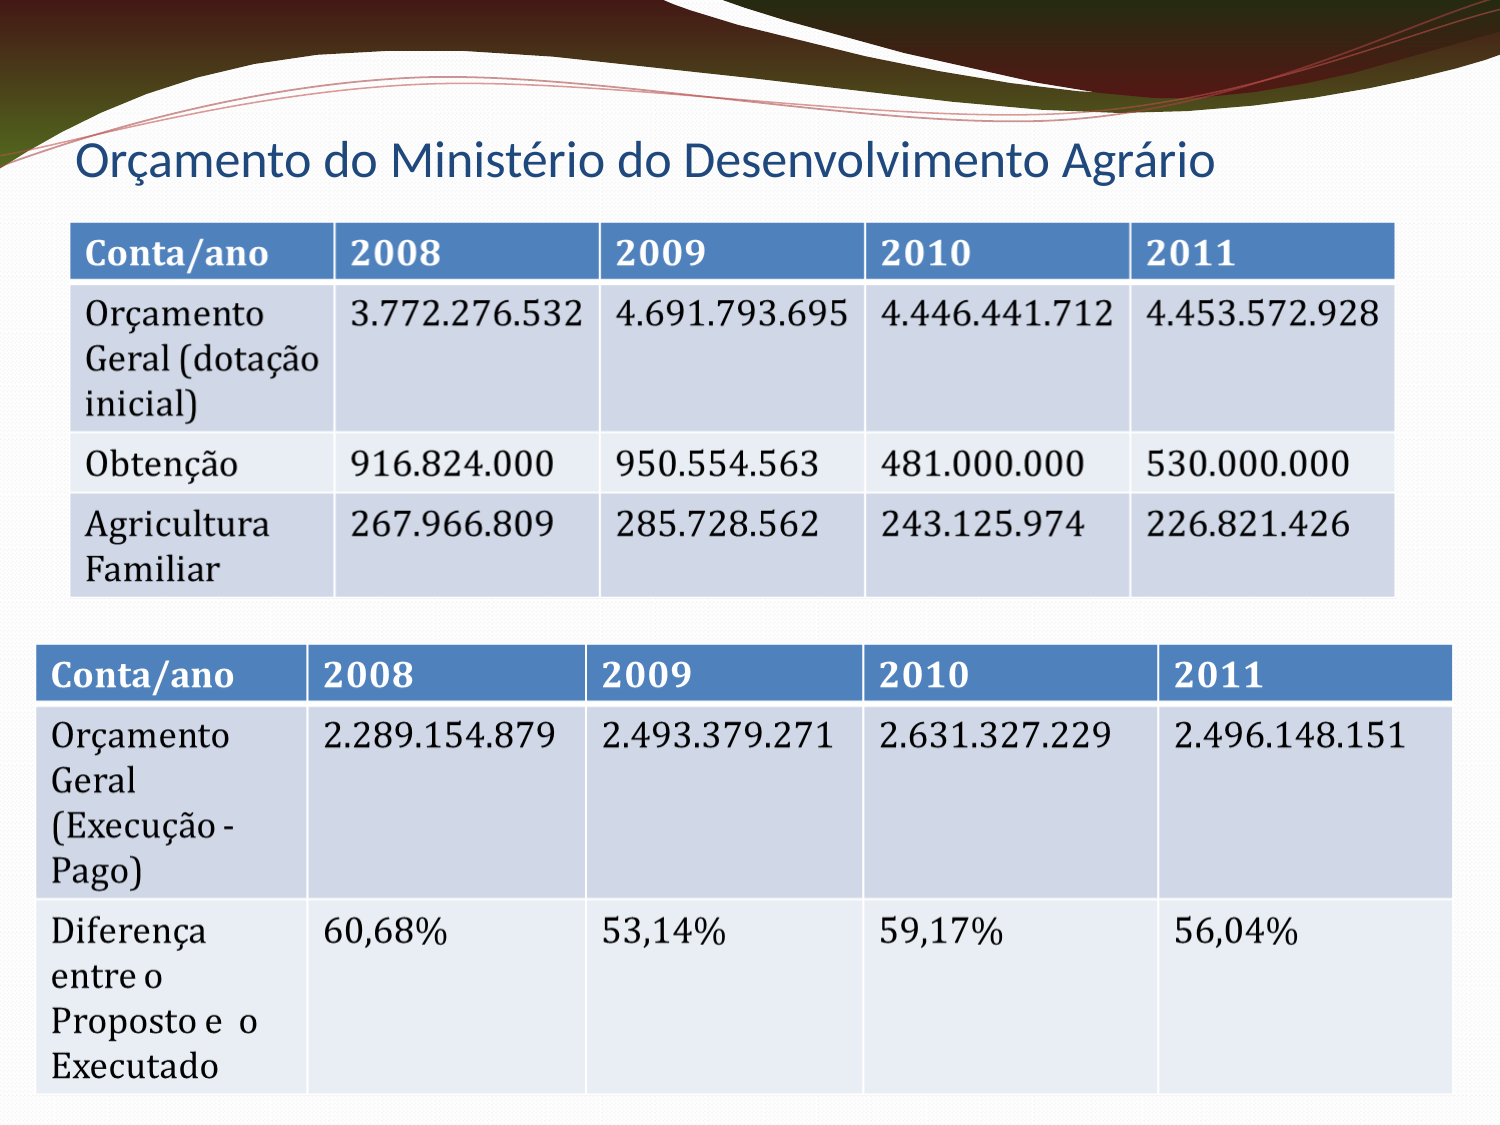

# Orçamento do Ministério do Desenvolvimento Agrário